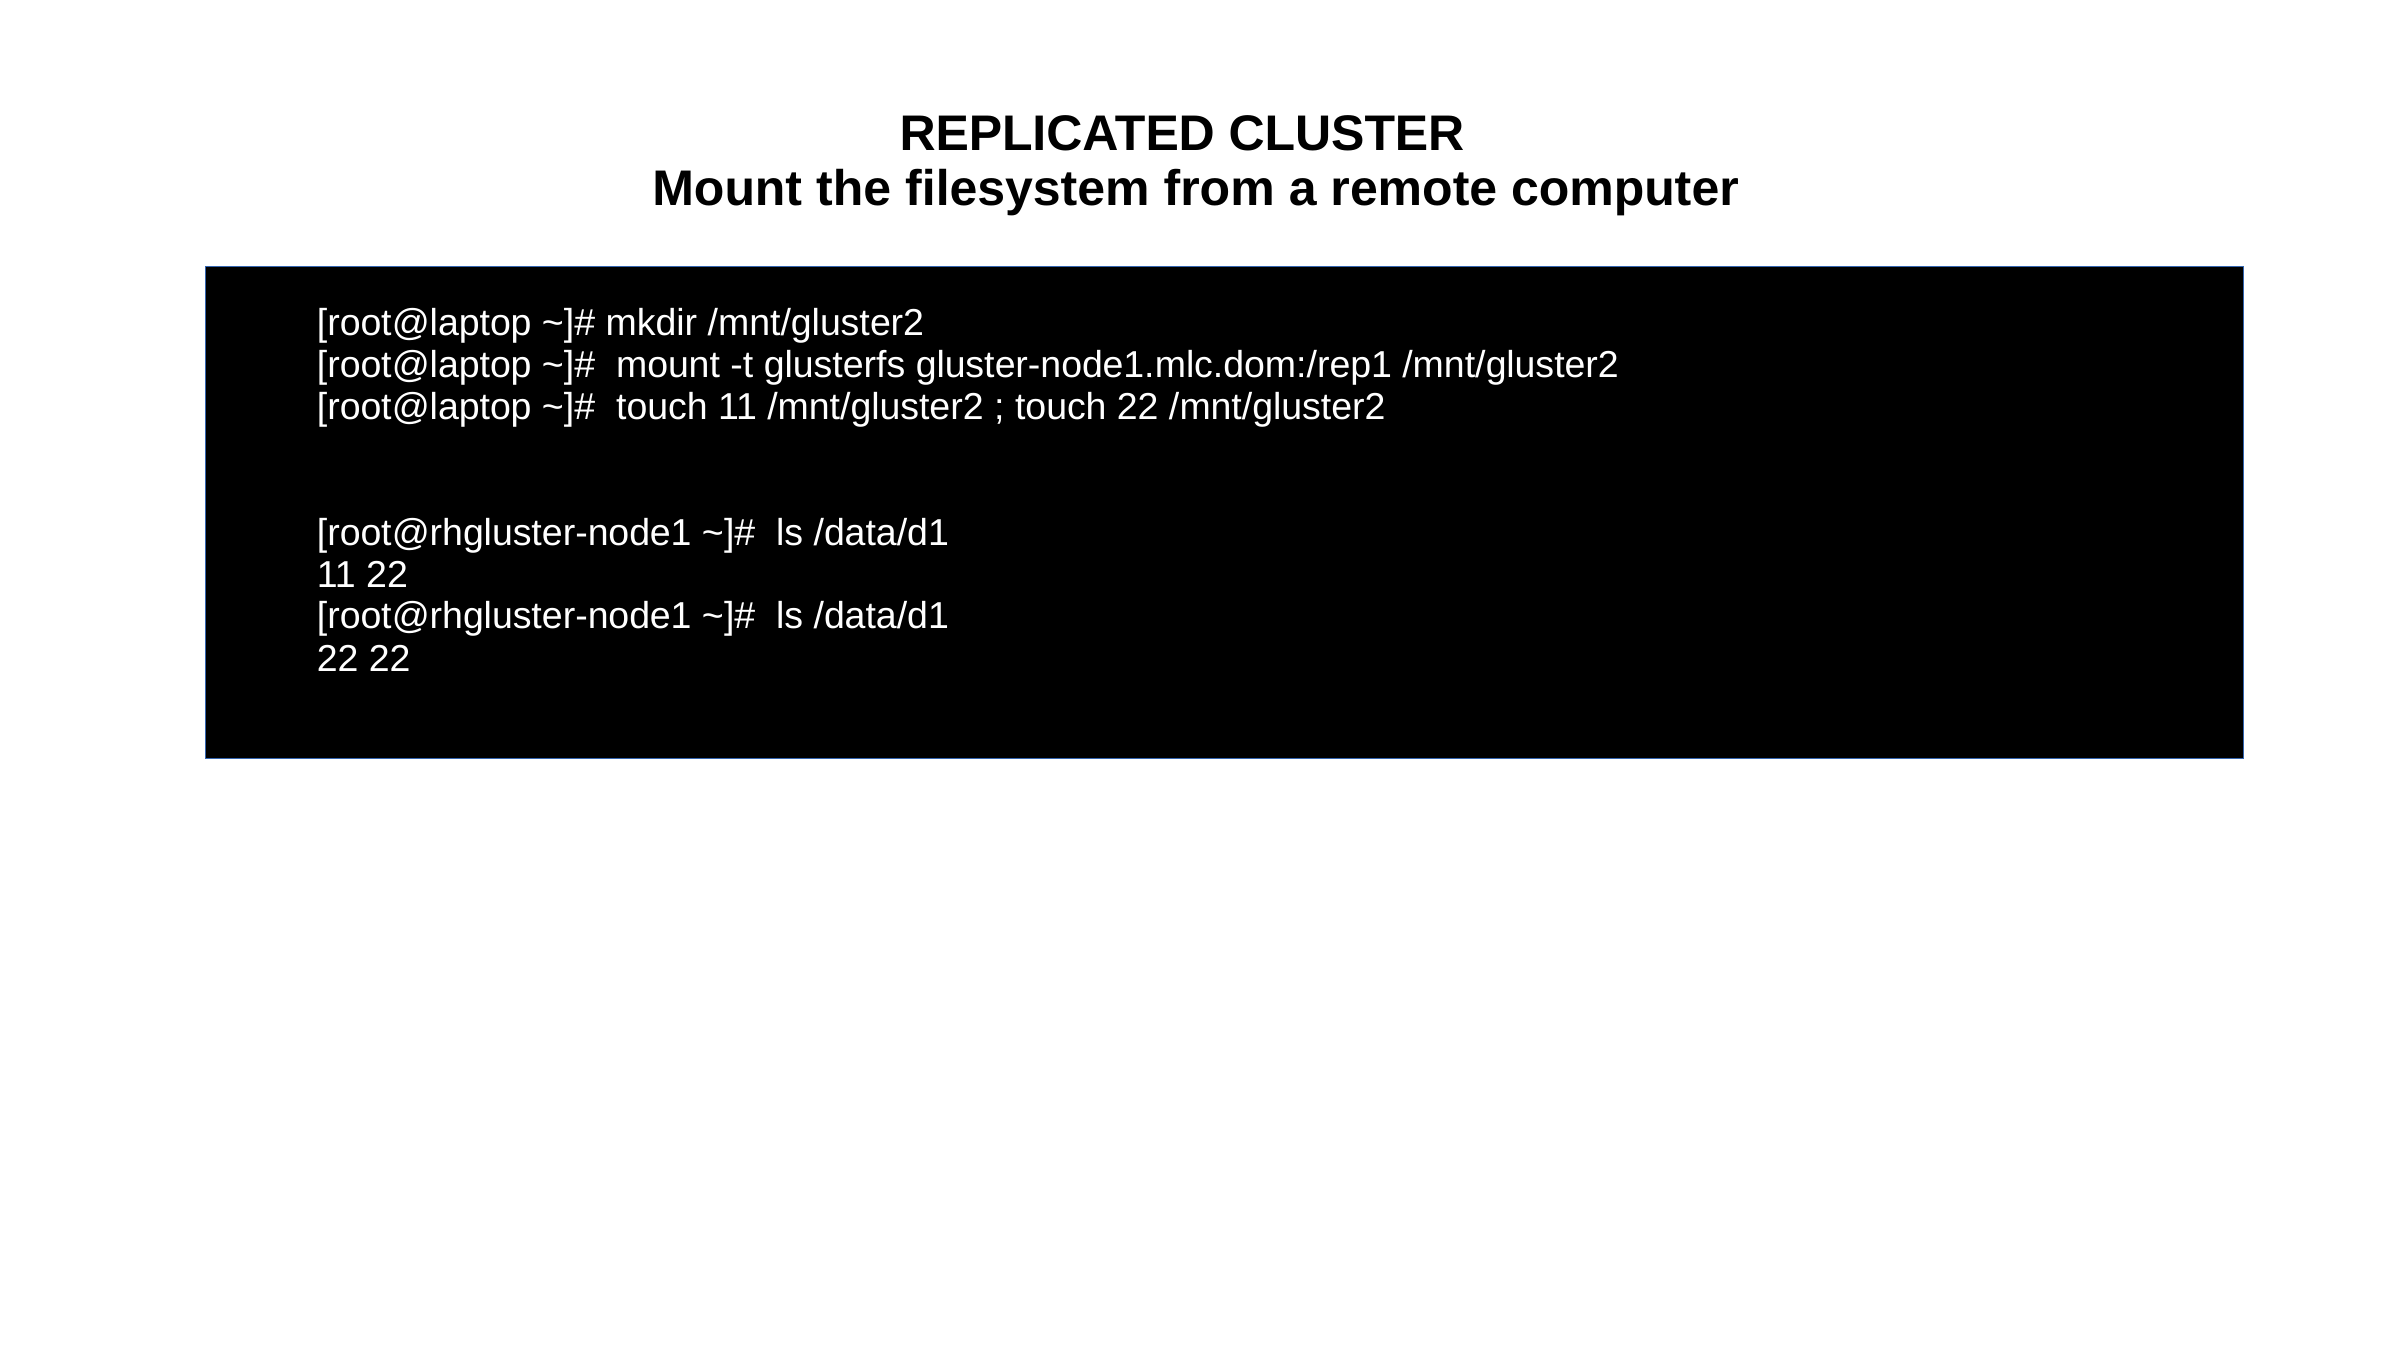

REPLICATED CLUSTER
Mount the filesystem from a remote computer
[root@laptop ~]# mkdir /mnt/gluster2
[root@laptop ~]# mount -t glusterfs gluster-node1.mlc.dom:/rep1 /mnt/gluster2
[root@laptop ~]# touch 11 /mnt/gluster2 ; touch 22 /mnt/gluster2
[root@rhgluster-node1 ~]# ls /data/d1
11 22
[root@rhgluster-node1 ~]# ls /data/d1
22 22
DISTRIBUTED VOLUME